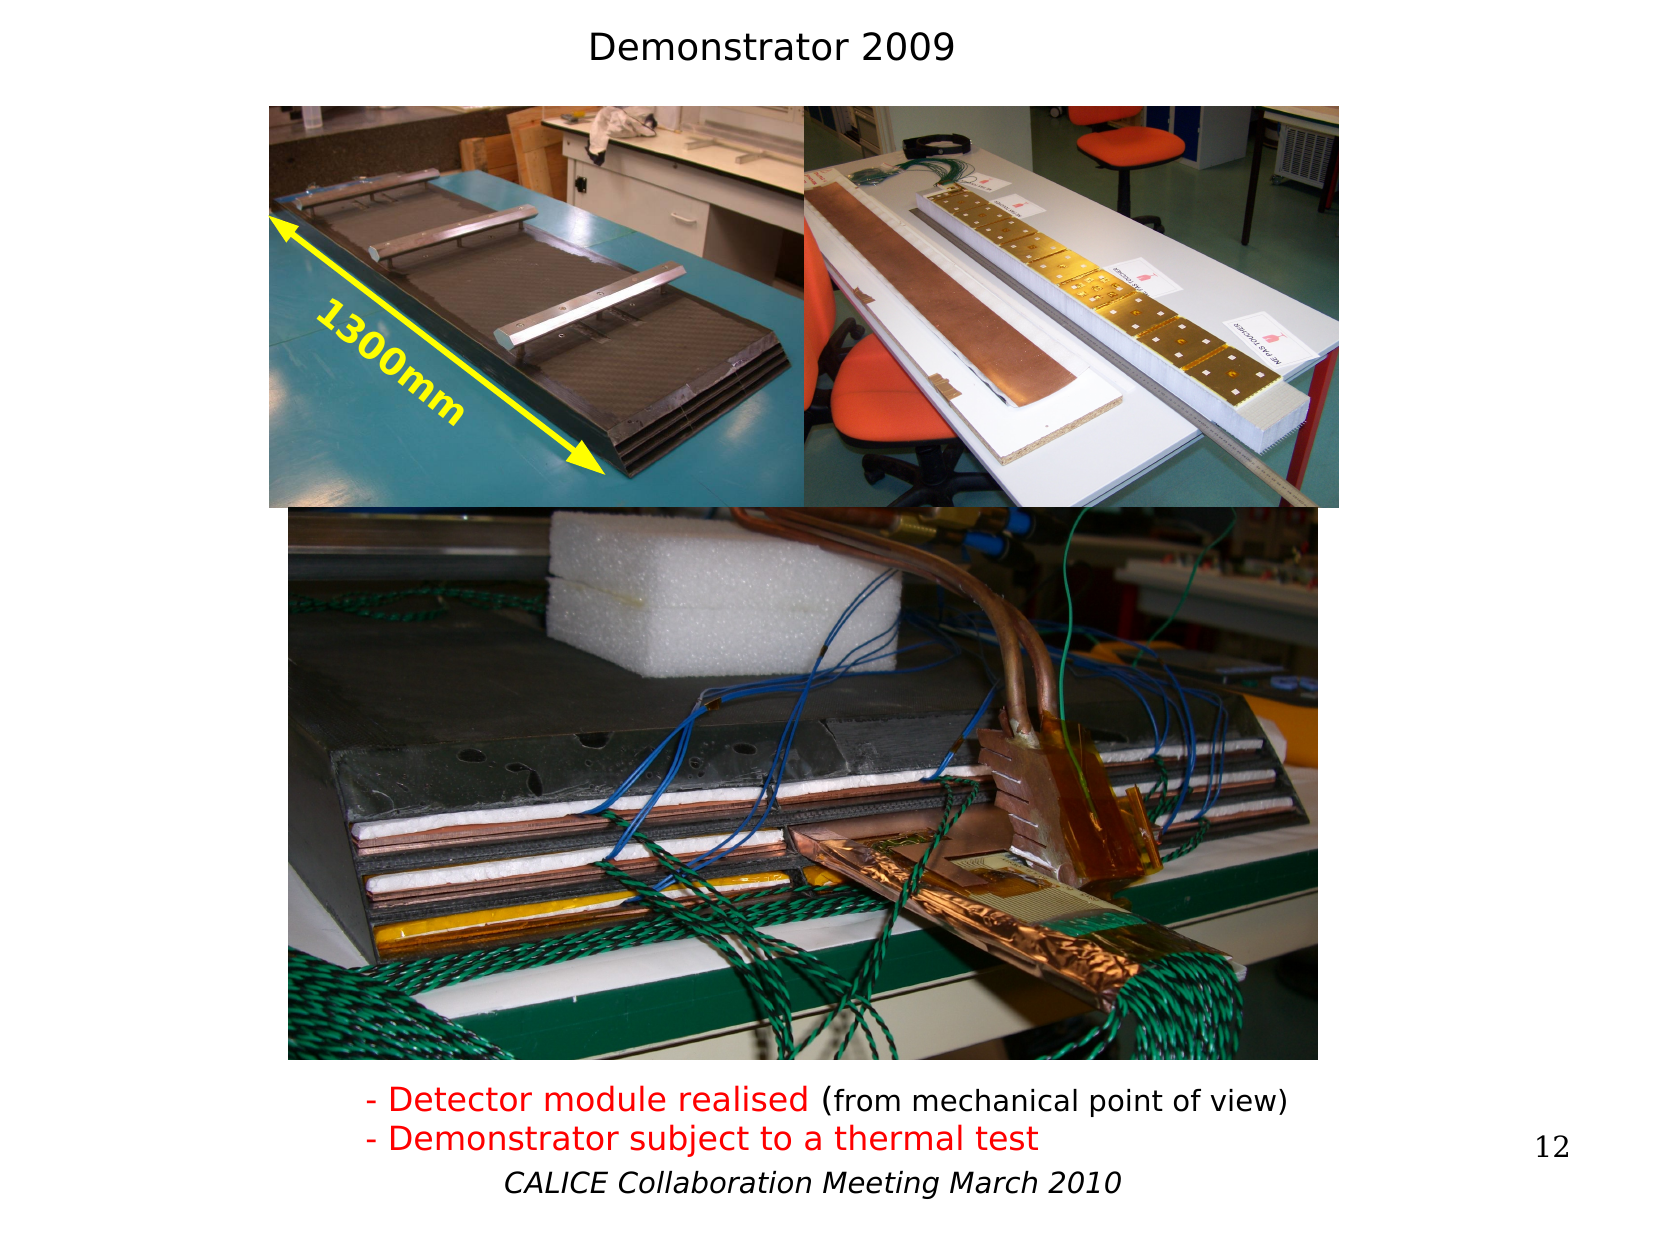

Demonstrator 2009
1300mm
- Detector module realised (from mechanical point of view)
- Demonstrator subject to a thermal test
12